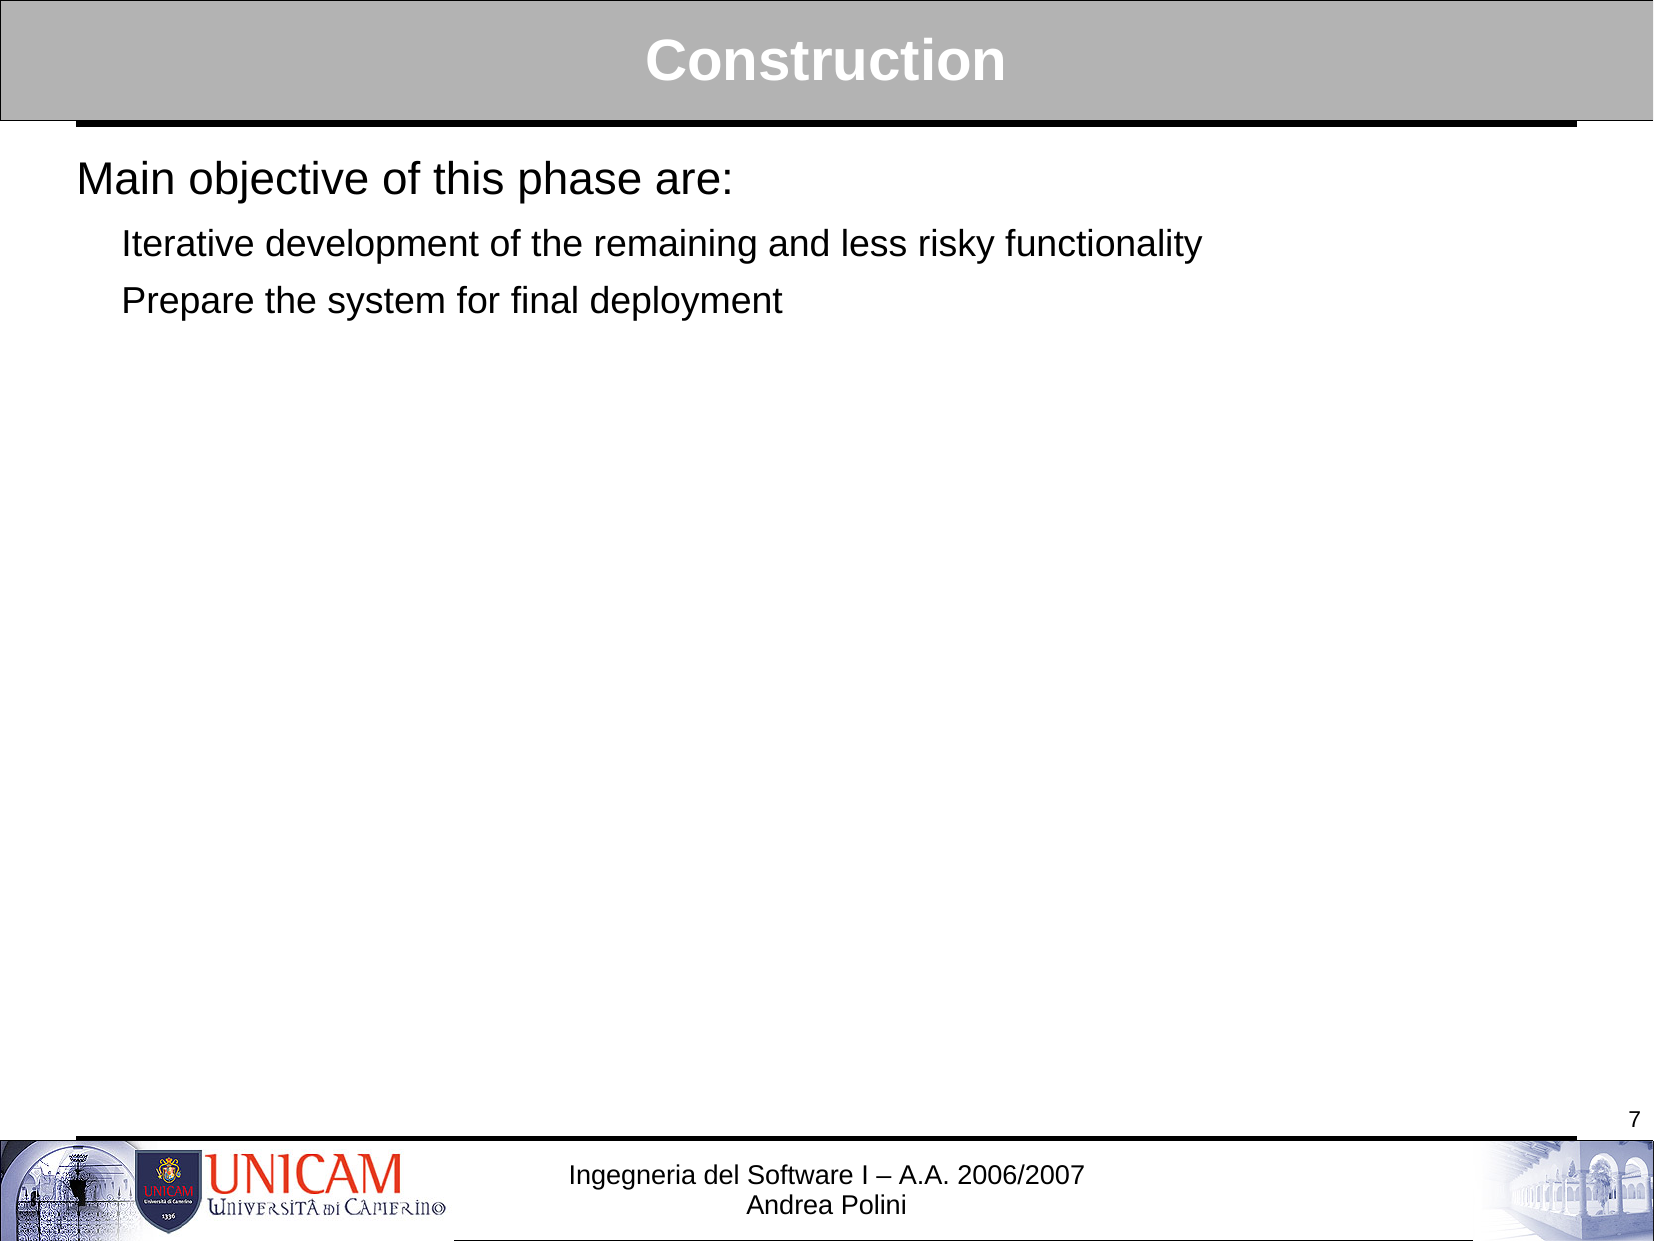

# Construction
Main objective of this phase are:
Iterative development of the remaining and less risky functionality
Prepare the system for final deployment
7